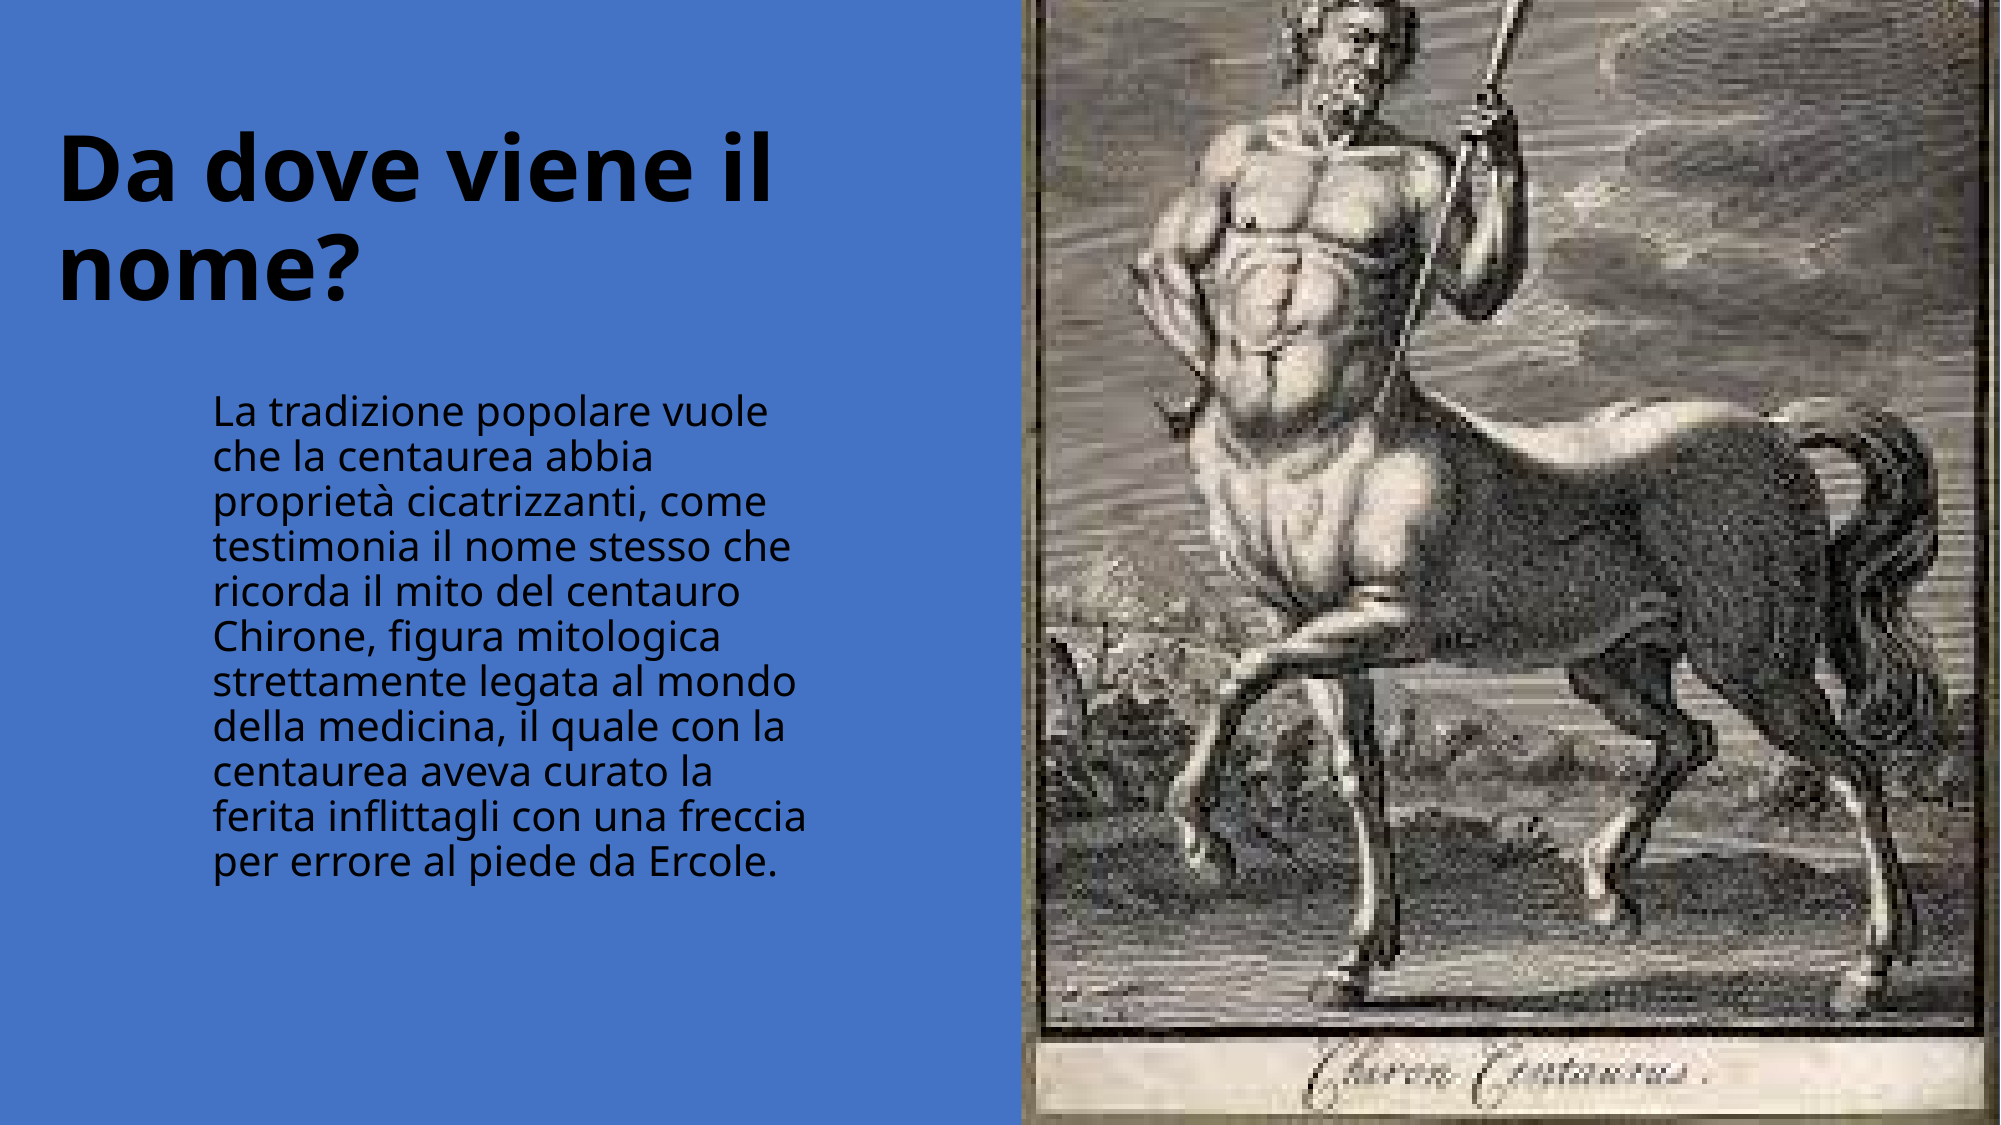

# Da dove viene il nome?
La tradizione popolare vuole che la centaurea abbia proprietà cicatrizzanti, come testimonia il nome stesso che ricorda il mito del centauro Chirone, figura mitologica strettamente legata al mondo della medicina, il quale con la centaurea aveva curato la ferita inflittagli con una freccia per errore al piede da Ercole.